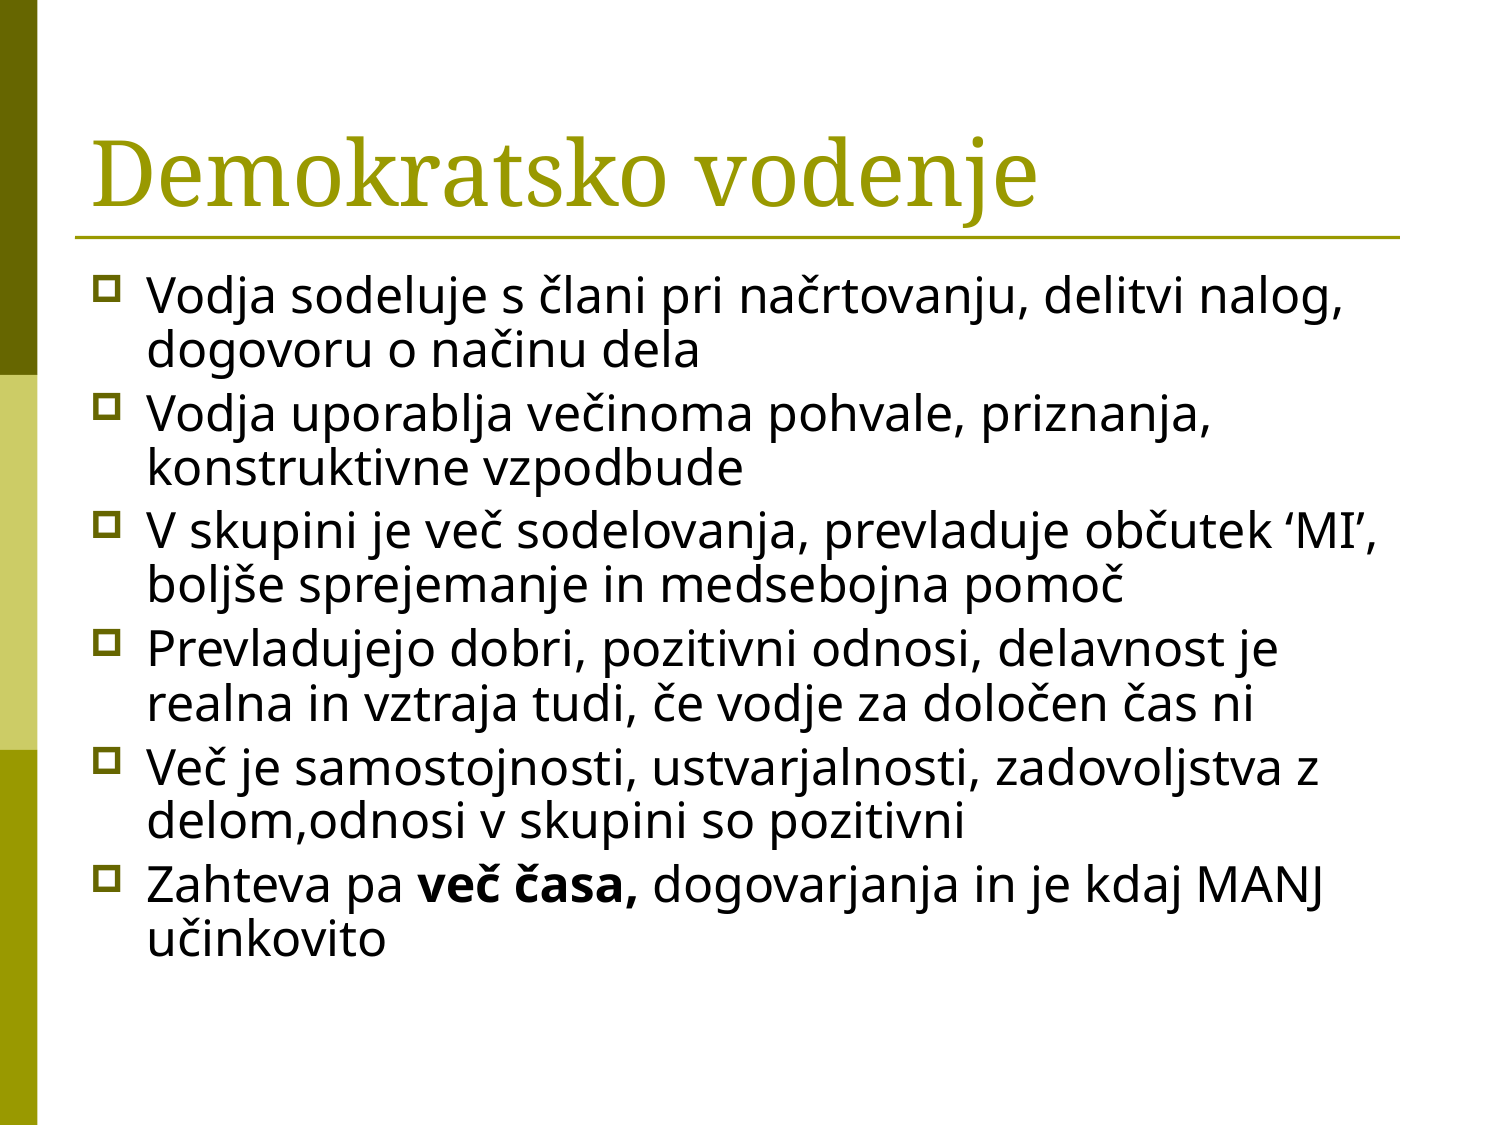

# Demokratsko vodenje
Vodja sodeluje s člani pri načrtovanju, delitvi nalog, dogovoru o načinu dela
Vodja uporablja večinoma pohvale, priznanja, konstruktivne vzpodbude
V skupini je več sodelovanja, prevladuje občutek ‘MI’, boljše sprejemanje in medsebojna pomoč
Prevladujejo dobri, pozitivni odnosi, delavnost je realna in vztraja tudi, če vodje za določen čas ni
Več je samostojnosti, ustvarjalnosti, zadovoljstva z delom,odnosi v skupini so pozitivni
Zahteva pa več časa, dogovarjanja in je kdaj MANJ učinkovito